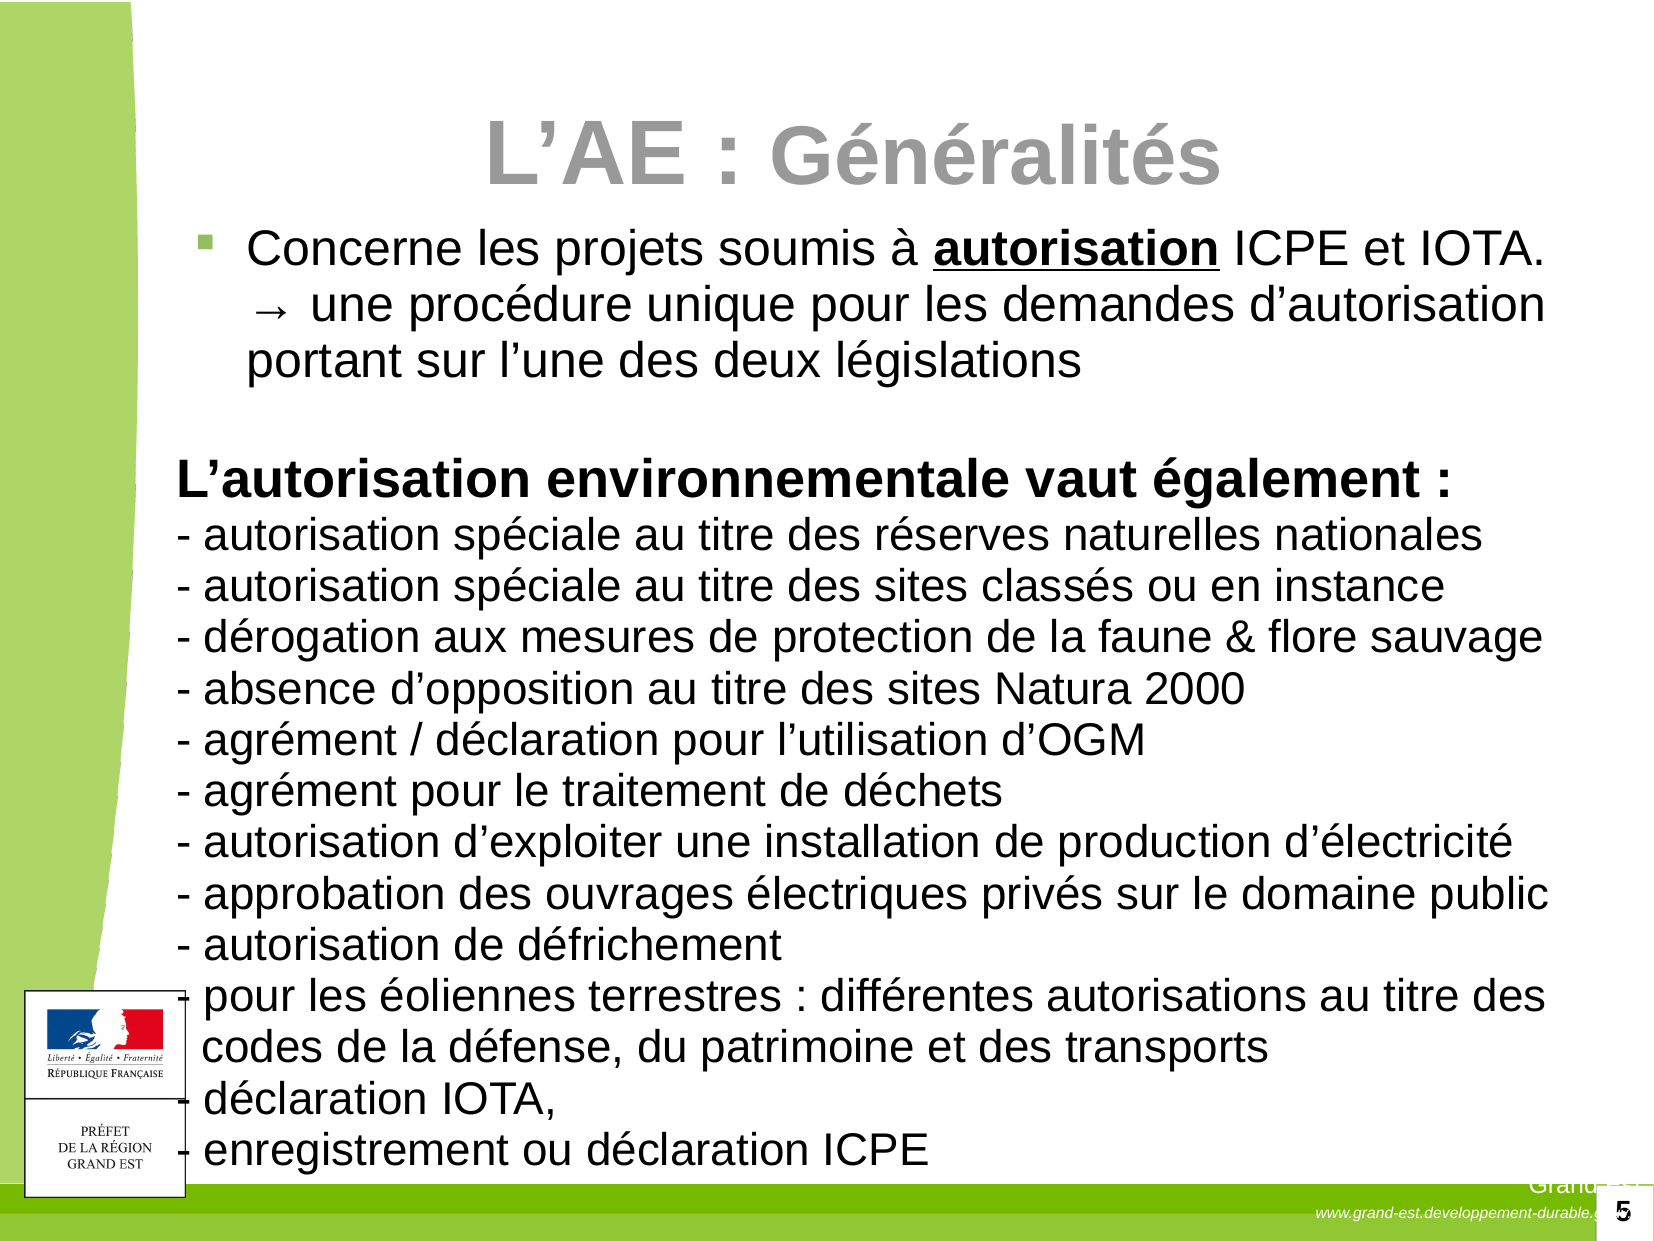

# L’AE : Généralités
Concerne les projets soumis à autorisation ICPE et IOTA.
→ une procédure unique pour les demandes d’autorisation portant sur l’une des deux législations
L’autorisation environnementale vaut également :
- autorisation spéciale au titre des réserves naturelles nationales
- autorisation spéciale au titre des sites classés ou en instance
- dérogation aux mesures de protection de la faune & flore sauvage
- absence d’opposition au titre des sites Natura 2000
- agrément / déclaration pour l’utilisation d’OGM
- agrément pour le traitement de déchets
- autorisation d’exploiter une installation de production d’électricité
- approbation des ouvrages électriques privés sur le domaine public
- autorisation de défrichement
- pour les éoliennes terrestres : différentes autorisations au titre des 	 codes de la défense, du patrimoine et des transports
- déclaration IOTA,
- enregistrement ou déclaration ICPE
5